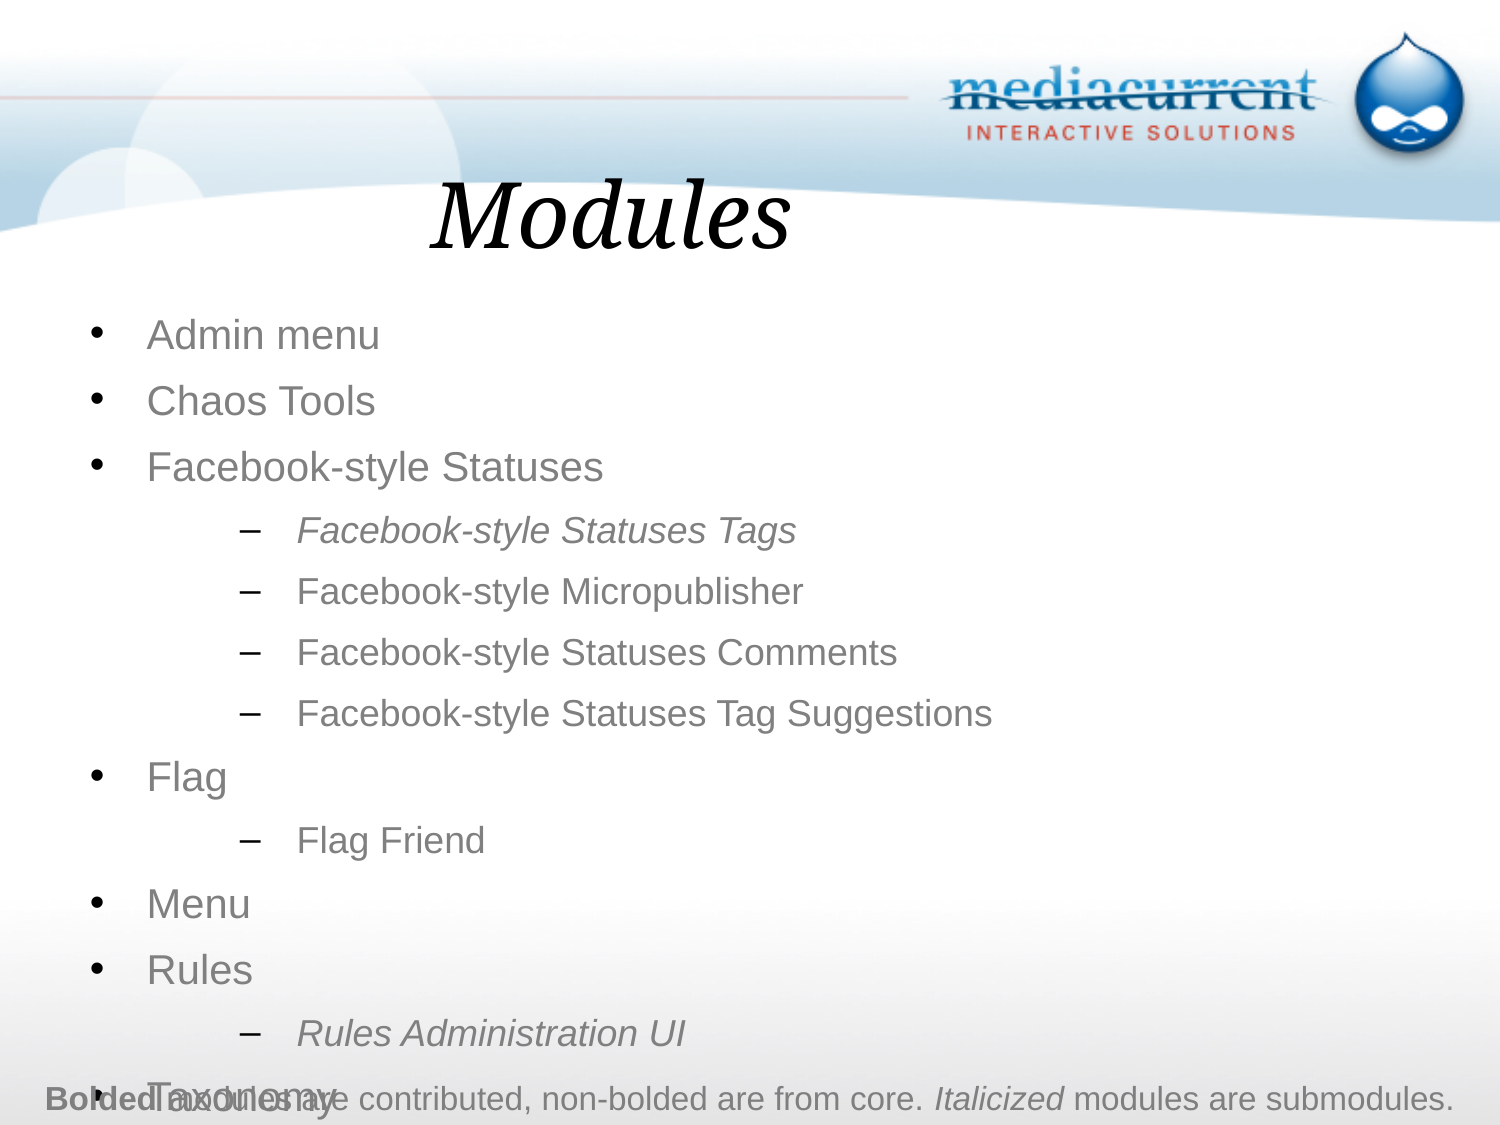

Modules
Admin menu
Chaos Tools
Facebook-style Statuses
Facebook-style Statuses Tags
Facebook-style Micropublisher
Facebook-style Statuses Comments
Facebook-style Statuses Tag Suggestions
Flag
Flag Friend
Menu
Rules
Rules Administration UI
Taxonomy
Token
Userpoints
Views
Views UI
Bolded modules are contributed, non-bolded are from core. Italicized modules are submodules.